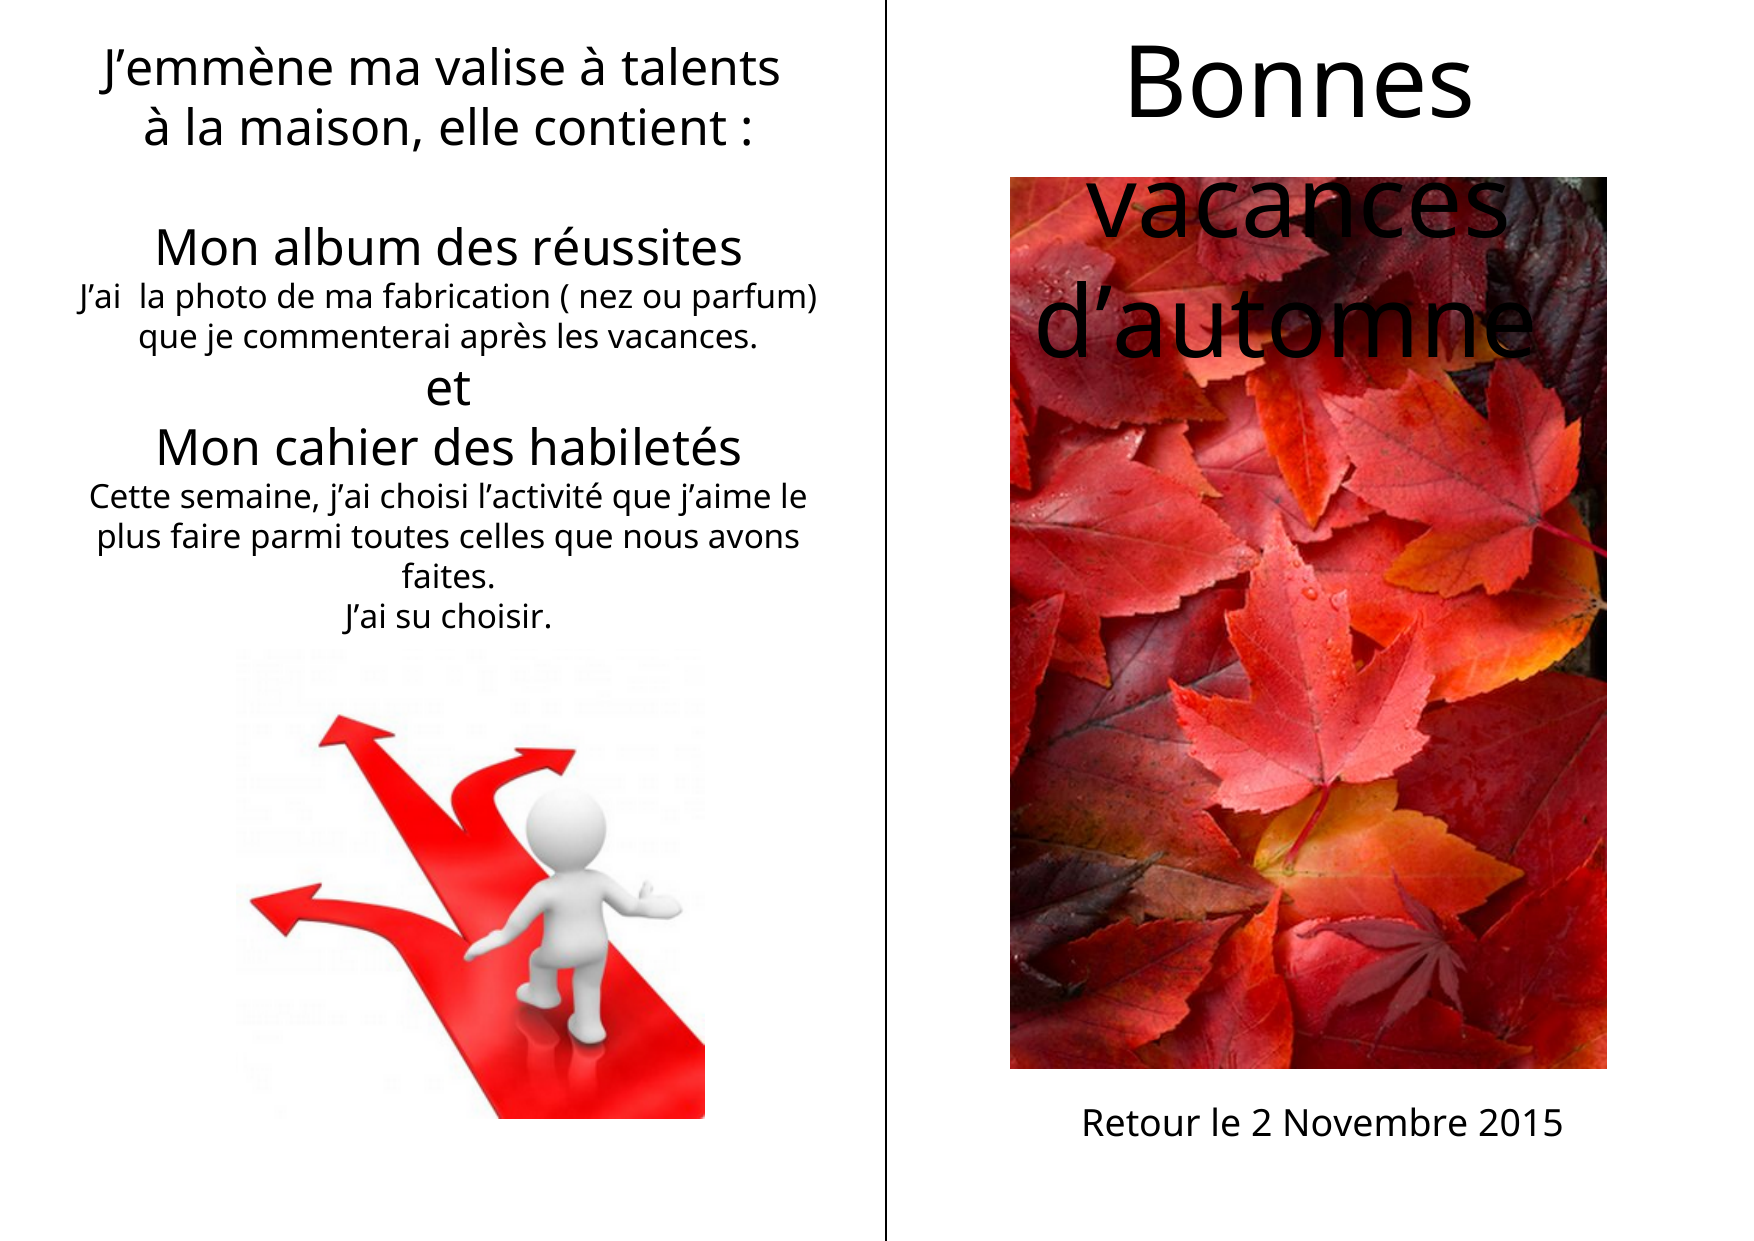

Bonnes vacances d’automne
J’emmène ma valise à talents
à la maison, elle contient :
Mon album des réussites
J’ai la photo de ma fabrication ( nez ou parfum) que je commenterai après les vacances.
et
Mon cahier des habiletés
Cette semaine, j’ai choisi l’activité que j’aime le plus faire parmi toutes celles que nous avons faites.
J’ai su choisir.
Retour le 2 Novembre 2015